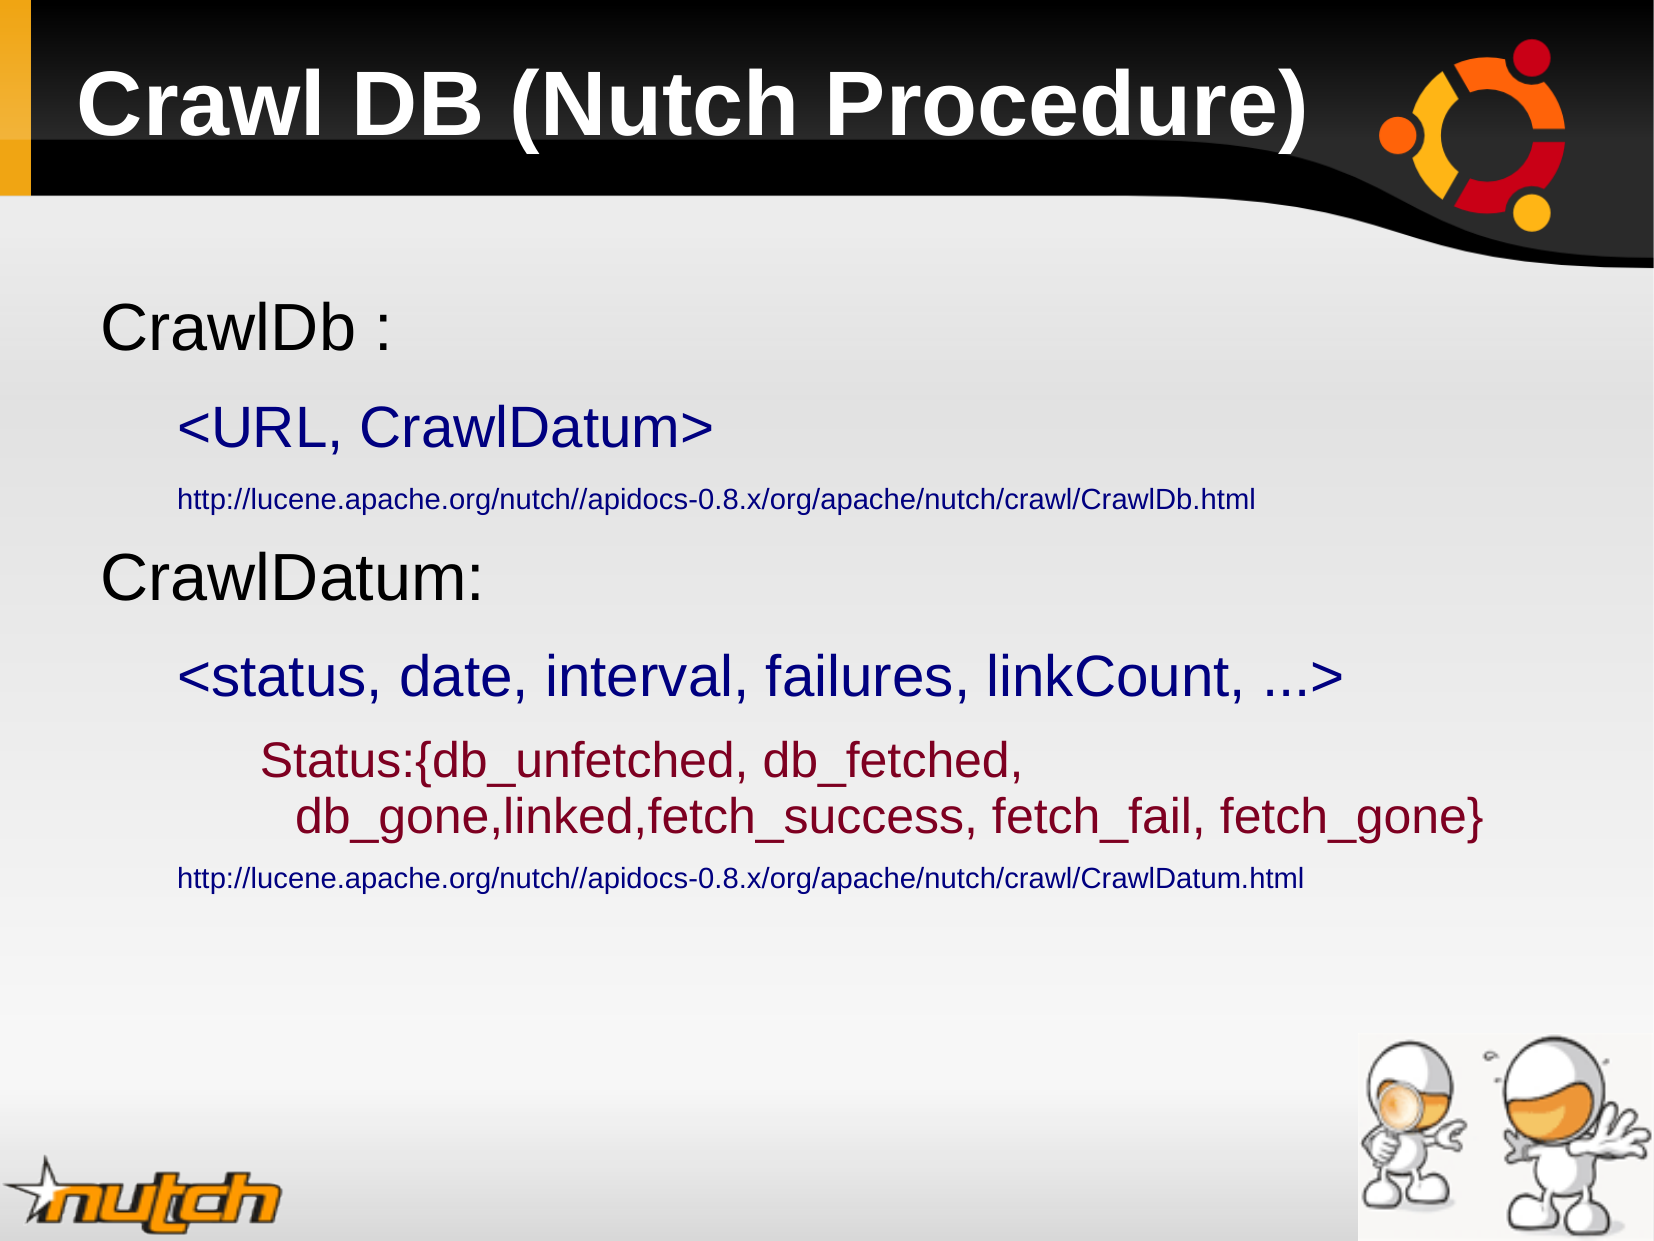

# Crawl DB (Nutch Procedure)
CrawlDb :
<URL, CrawlDatum>
http://lucene.apache.org/nutch//apidocs-0.8.x/org/apache/nutch/crawl/CrawlDb.html
CrawlDatum:
<status, date, interval, failures, linkCount, ...>
Status:{db_unfetched, db_fetched, db_gone,linked,fetch_success, fetch_fail, fetch_gone}
http://lucene.apache.org/nutch//apidocs-0.8.x/org/apache/nutch/crawl/CrawlDatum.html